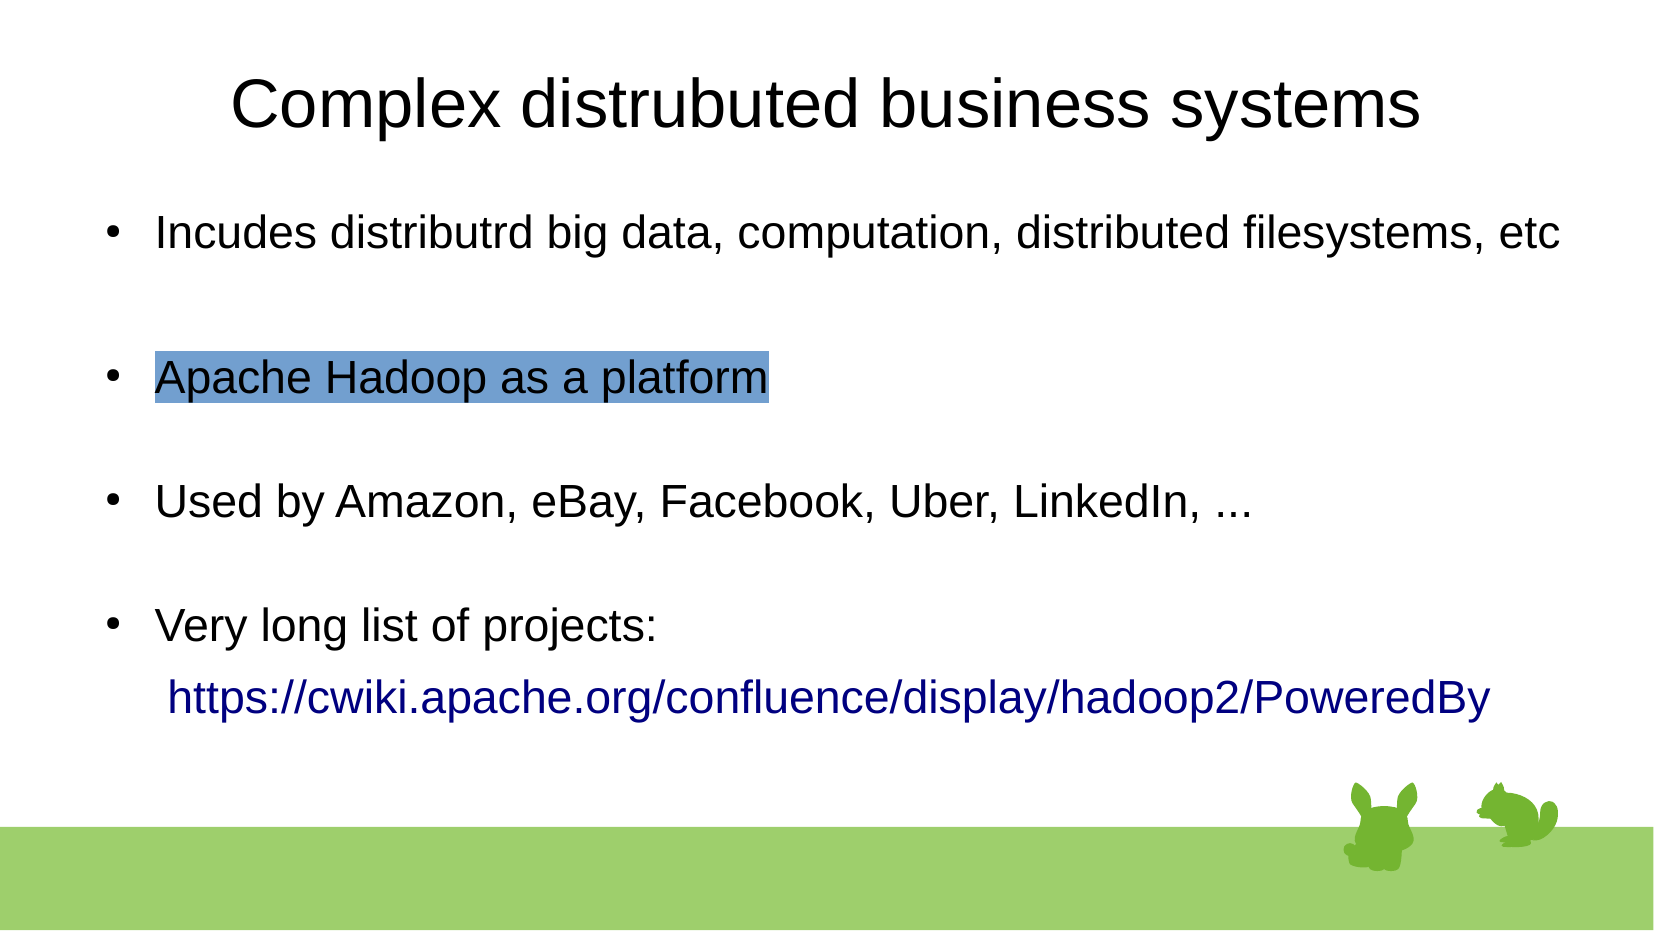

# Complex distrubuted business systems
Incudes distributrd big data, computation, distributed filesystems, etc
Apache Hadoop as a platform
Used by Amazon, eBay, Facebook, Uber, LinkedIn, ...
Very long list of projects:
 https://cwiki.apache.org/confluence/display/hadoop2/PoweredBy